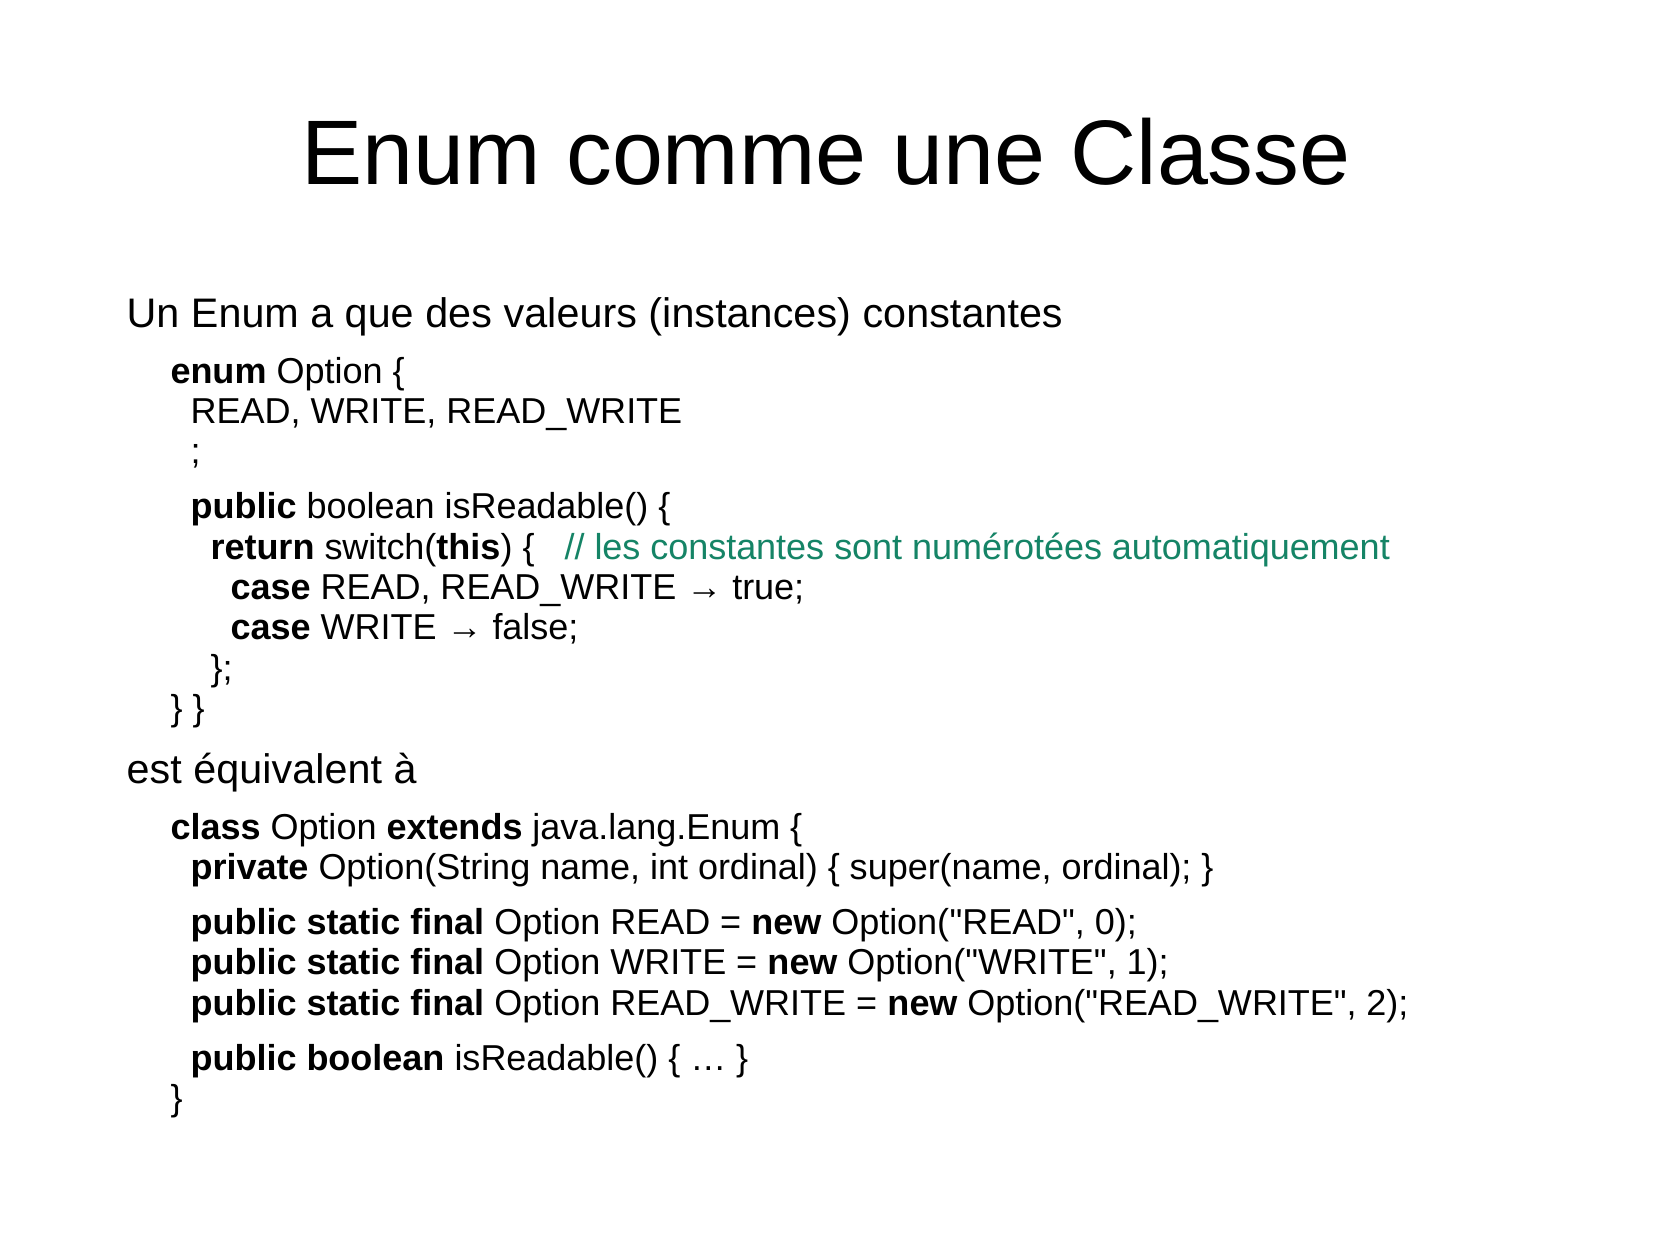

# Enum comme une Classe
Un Enum a que des valeurs (instances) constantes
enum Option {
 READ, WRITE, READ_WRITE
 ;
 public boolean isReadable() {
 return switch(this) { // les constantes sont numérotées automatiquement
 case READ, READ_WRITE → true;
 case WRITE → false;
 };
} }
est équivalent à
class Option extends java.lang.Enum {
 private Option(String name, int ordinal) { super(name, ordinal); }
 public static final Option READ = new Option("READ", 0);
 public static final Option WRITE = new Option("WRITE", 1);
 public static final Option READ_WRITE = new Option("READ_WRITE", 2);
 public boolean isReadable() { … }
}